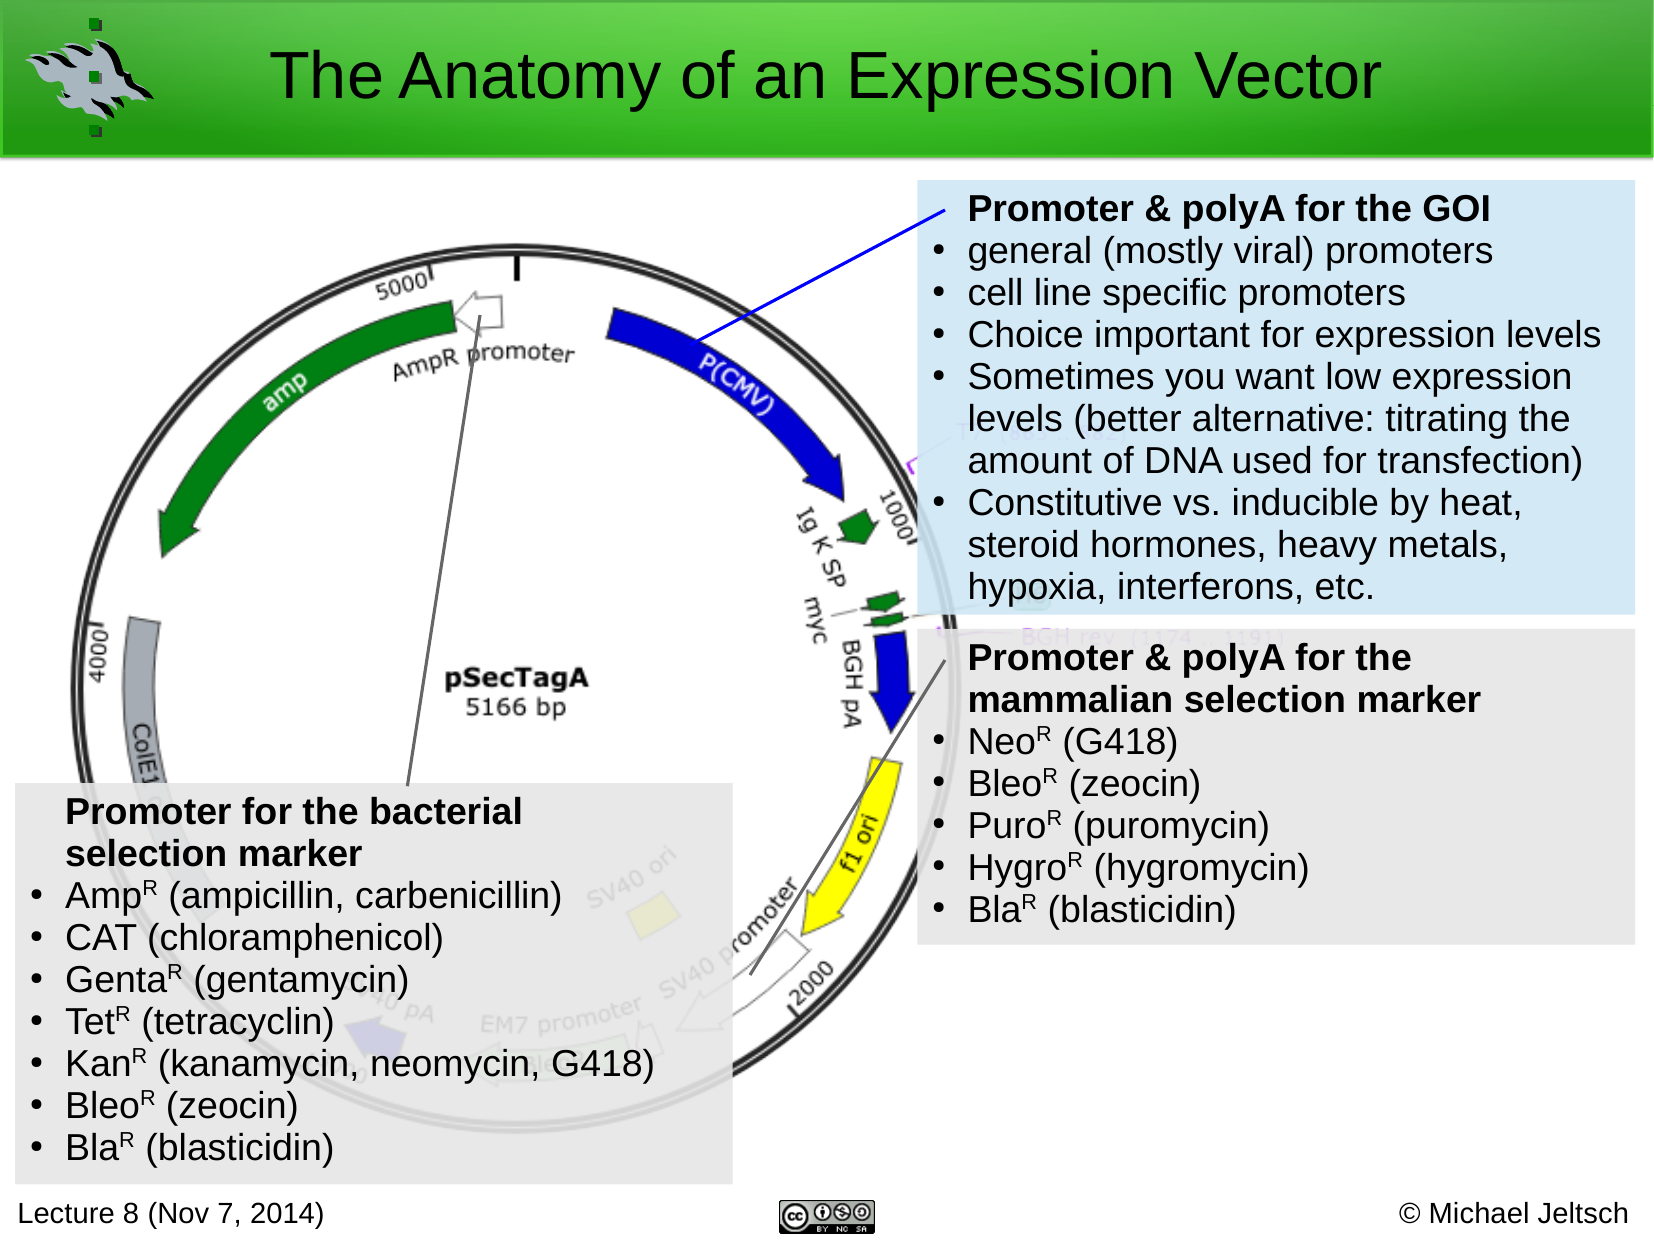

# The Anatomy of an Expression Vector
Promoter & polyA for the GOI
general (mostly viral) promoters
cell line specific promoters
Choice important for expression levels
Sometimes you want low expression
levels (better alternative: titrating the amount of DNA used for transfection)
Constitutive vs. inducible by heat, steroid hormones, heavy metals, hypoxia, interferons, etc.
Promoter & polyA for the mammalian selection marker
NeoR (G418)
BleoR (zeocin)
PuroR (puromycin)
HygroR (hygromycin)
BlaR (blasticidin)
Promoter for the bacterial
selection marker
AmpR (ampicillin, carbenicillin)
CAT (chloramphenicol)
GentaR (gentamycin)
TetR (tetracyclin)
KanR (kanamycin, neomycin, G418)
BleoR (zeocin)
BlaR (blasticidin)